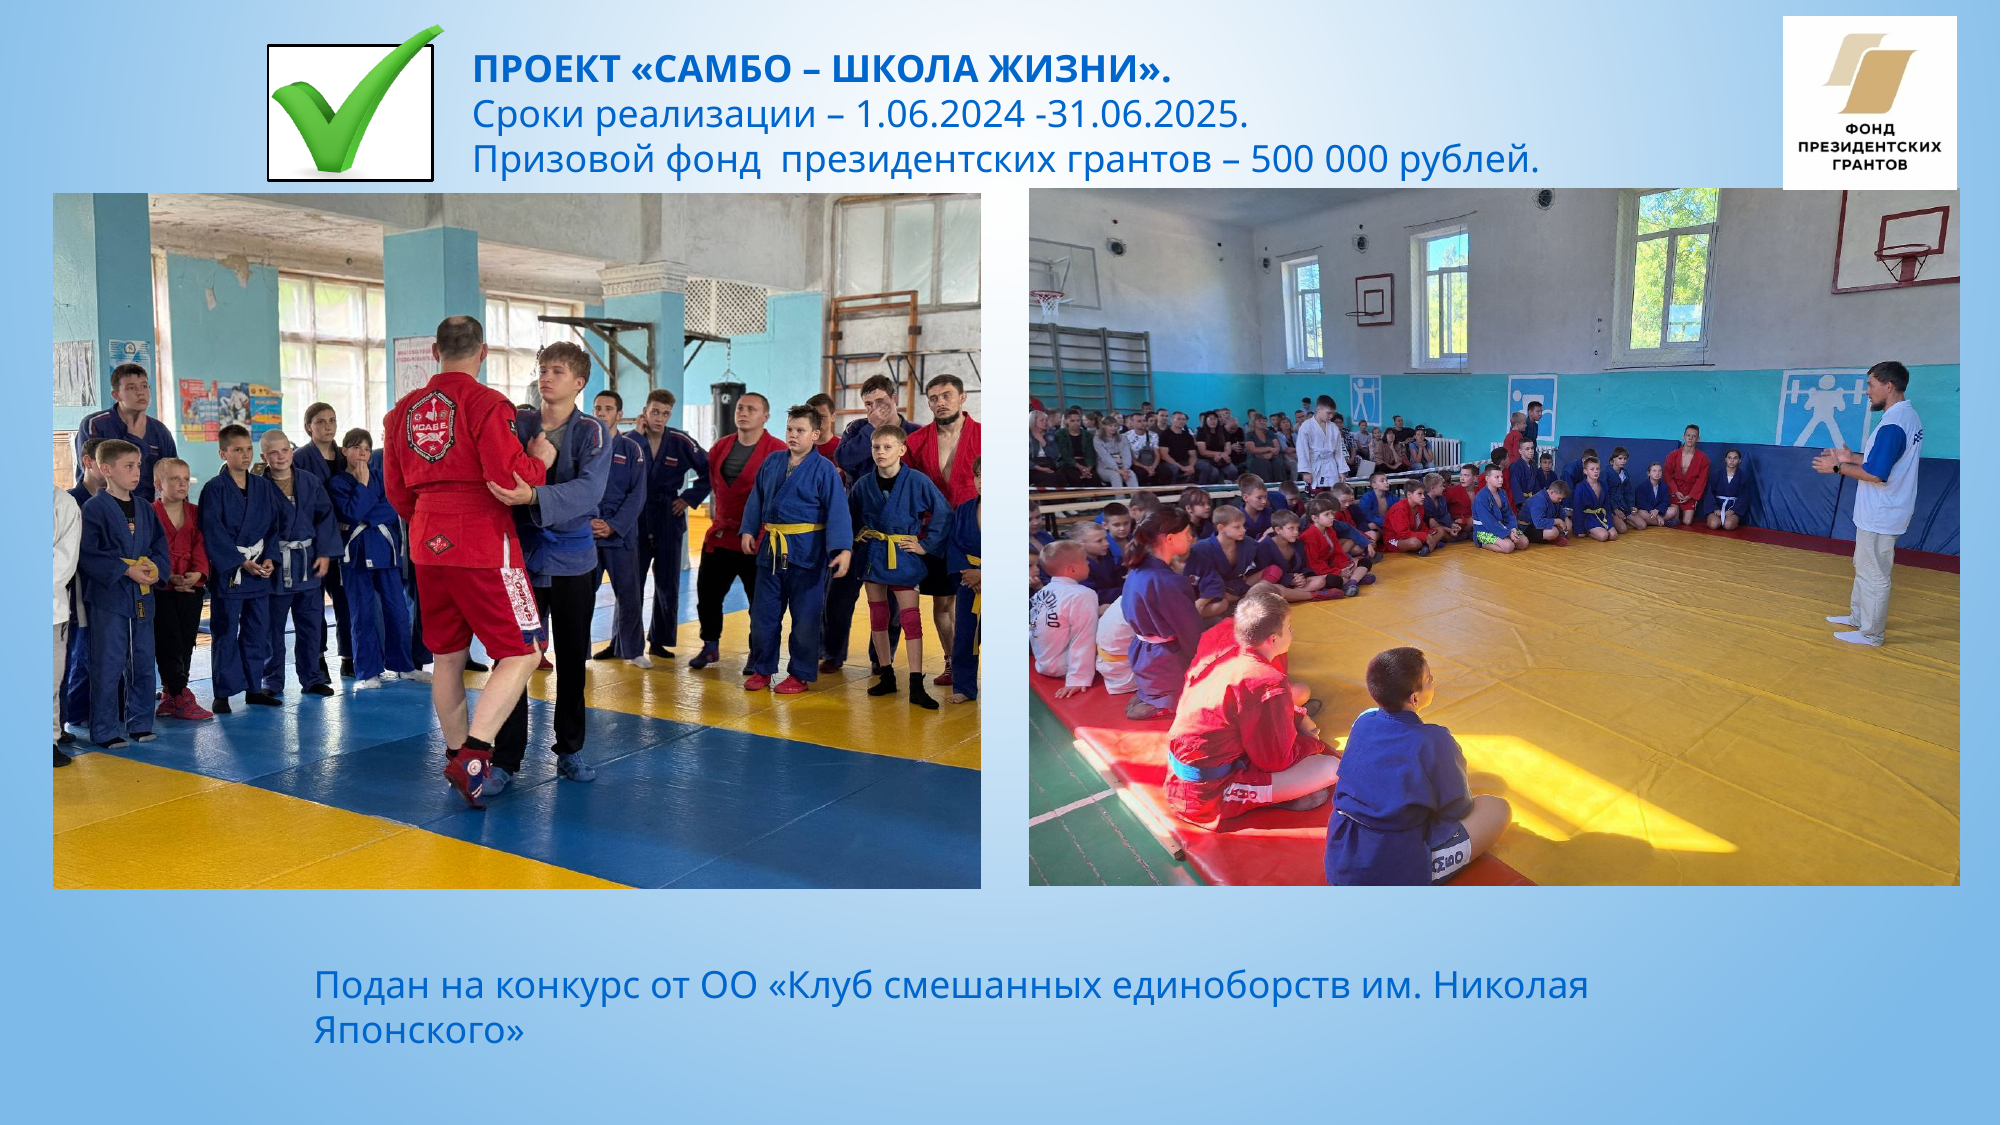

ПРОЕКТ «САМБО – ШКОЛА ЖИЗНИ».
Сроки реализации – 1.06.2024 -31.06.2025.
Призовой фонд президентских грантов – 500 000 рублей.
Подан на конкурс от ОО «Клуб смешанных единоборств им. Николая Японского»